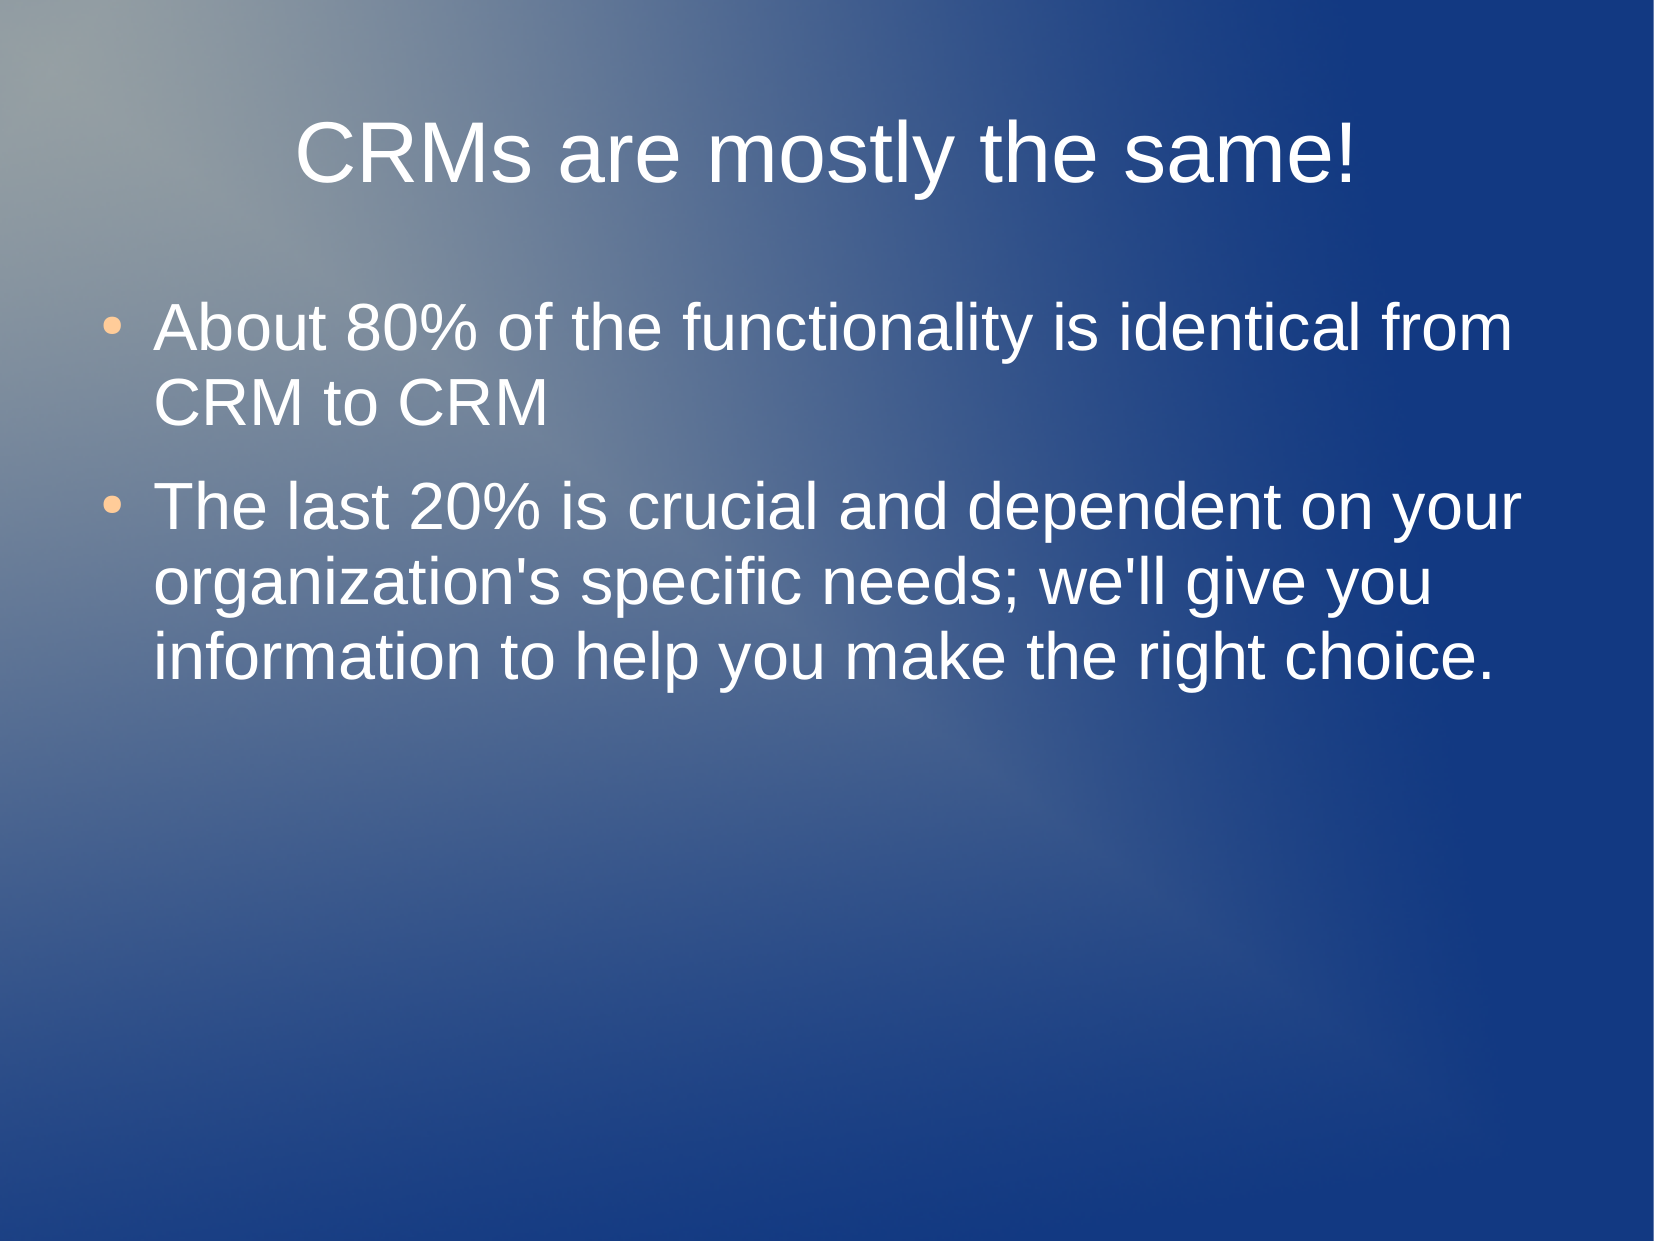

# CRMs are mostly the same!
About 80% of the functionality is identical from CRM to CRM
The last 20% is crucial and dependent on your organization's specific needs; we'll give you information to help you make the right choice.